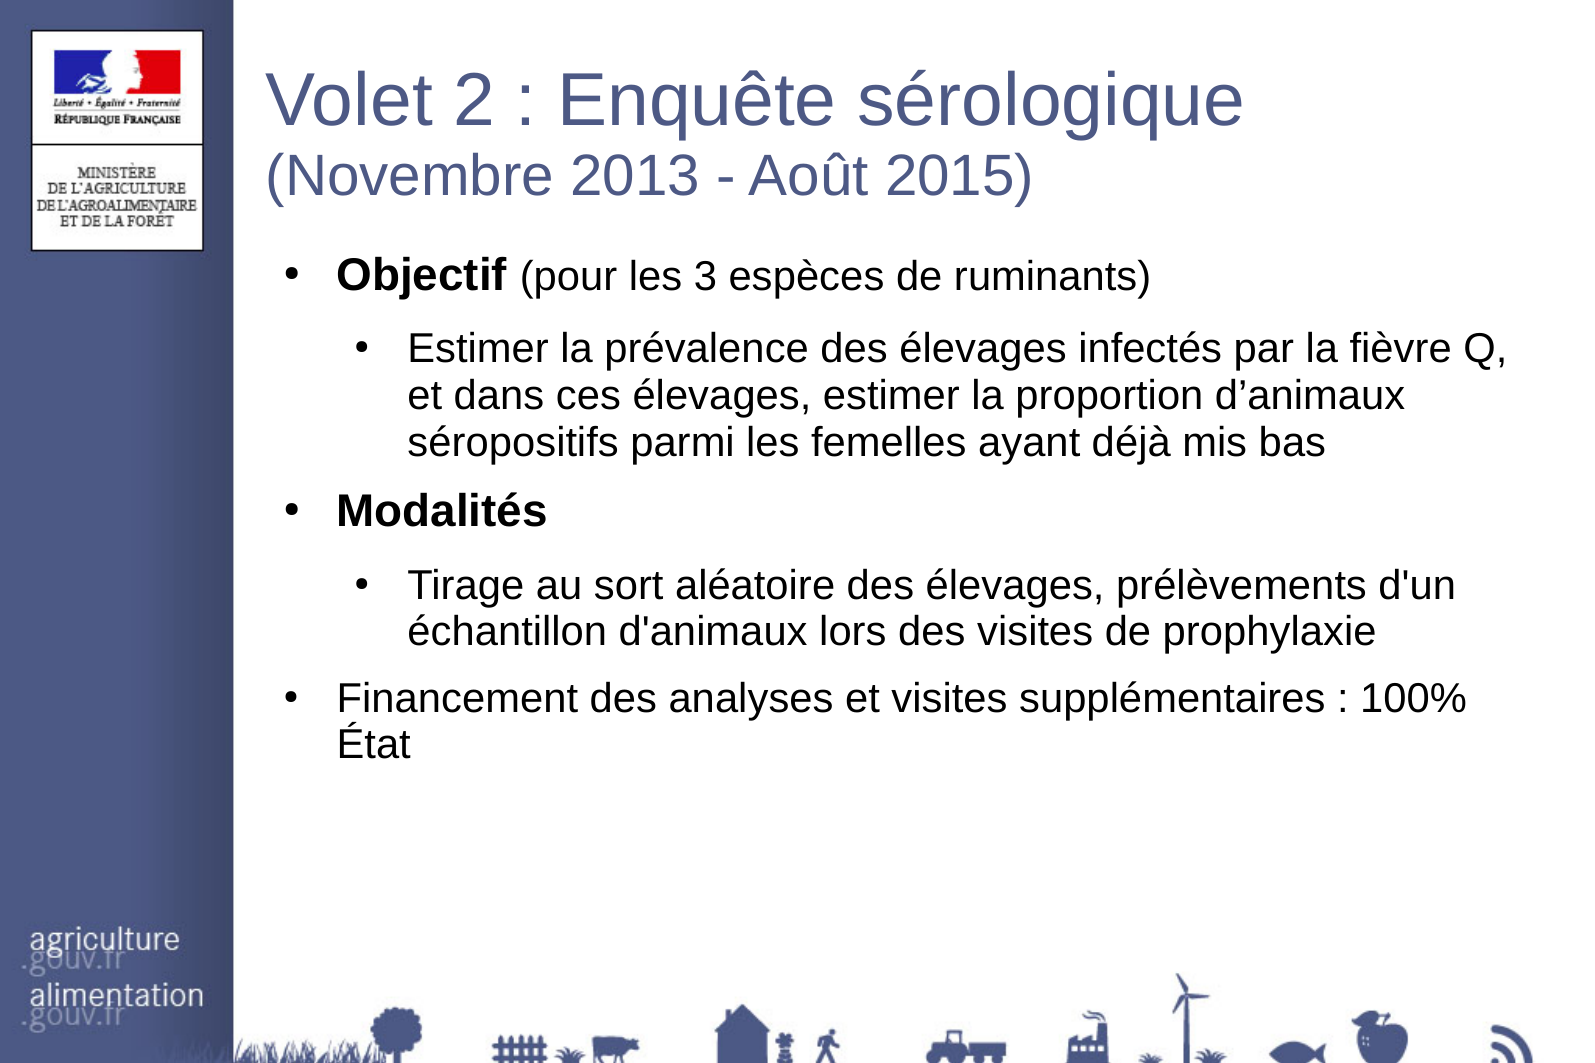

# Volet 2 : Enquête sérologique (Novembre 2013 - Août 2015)
Objectif (pour les 3 espèces de ruminants)
Estimer la prévalence des élevages infectés par la fièvre Q, et dans ces élevages, estimer la proportion d’animaux séropositifs parmi les femelles ayant déjà mis bas
Modalités
Tirage au sort aléatoire des élevages, prélèvements d'un échantillon d'animaux lors des visites de prophylaxie
Financement des analyses et visites supplémentaires : 100% État